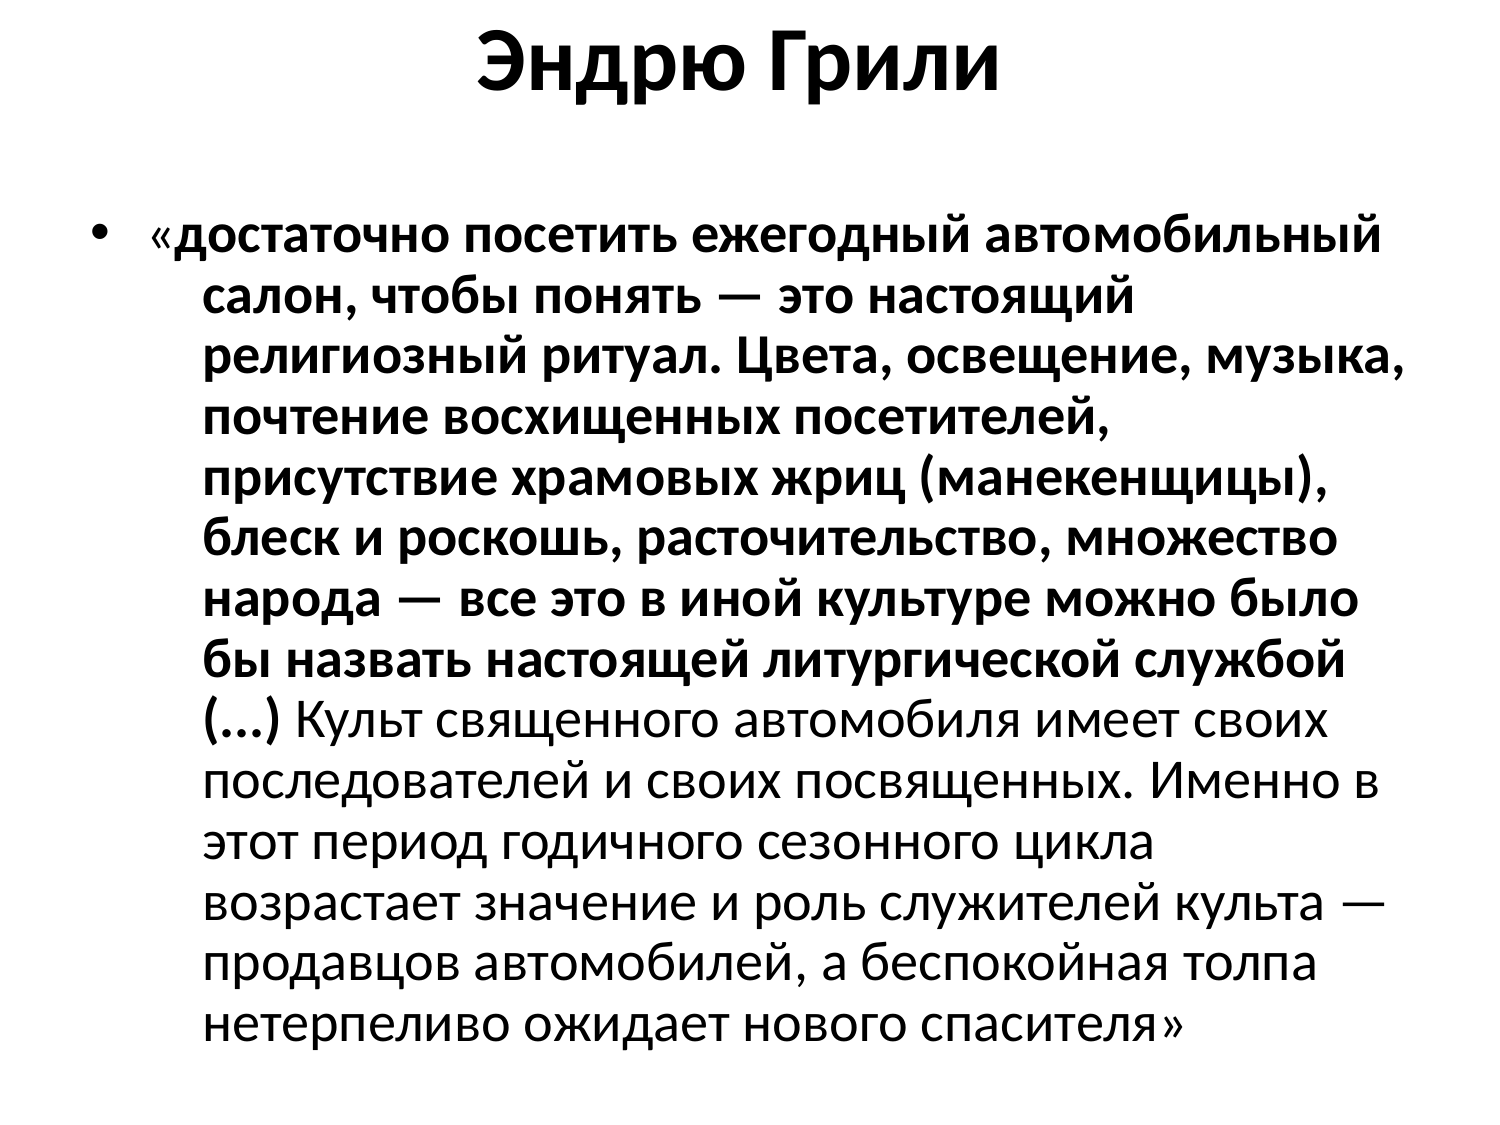

# Эндрю Грили
«достаточно посетить ежегодный автомобильный салон, чтобы понять — это настоящий религиозный ритуал. Цвета, освещение, музыка, почтение восхищенных посетителей, присутствие храмовых жриц (манекенщицы), блеск и роскошь, расточительство, множество народа — все это в иной культуре можно было бы назвать настоящей литургической службой (...) Культ священного автомобиля имеет своих последователей и своих посвященных. Именно в этот период годичного сезонного цикла возрастает значение и роль служителей культа — продавцов автомобилей, а беспокойная толпа нетерпеливо ожидает нового спасителя»